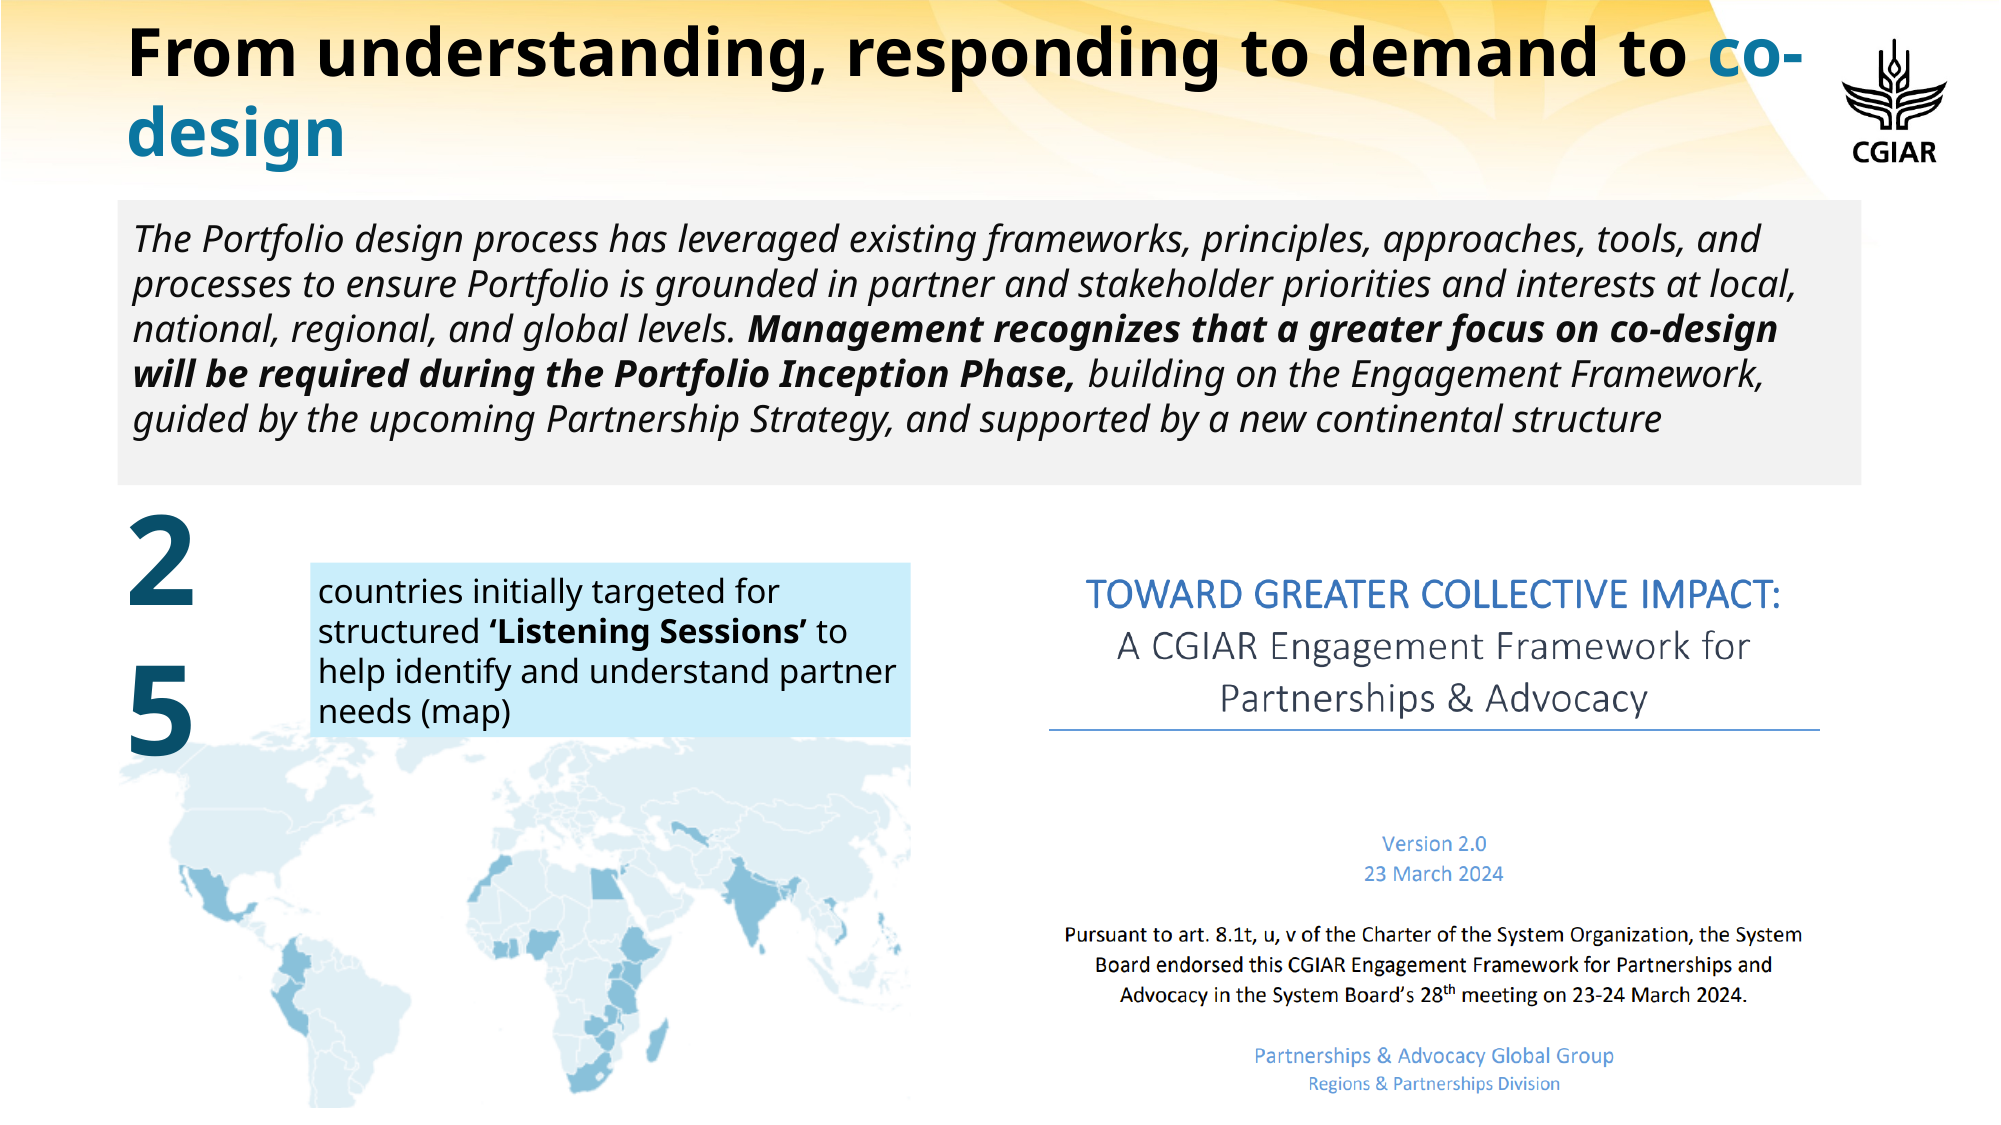

# From understanding, responding to demand to co-design
The Portfolio design process has leveraged existing frameworks, principles, approaches, tools, and processes to ensure Portfolio is grounded in partner and stakeholder priorities and interests at local, national, regional, and global levels. Management recognizes that a greater focus on co-design will be required during the Portfolio Inception Phase, building on the Engagement Framework, guided by the upcoming Partnership Strategy, and supported by a new continental structure
25
countries initially targeted for structured ‘Listening Sessions’ to help identify and understand partner needs (map)